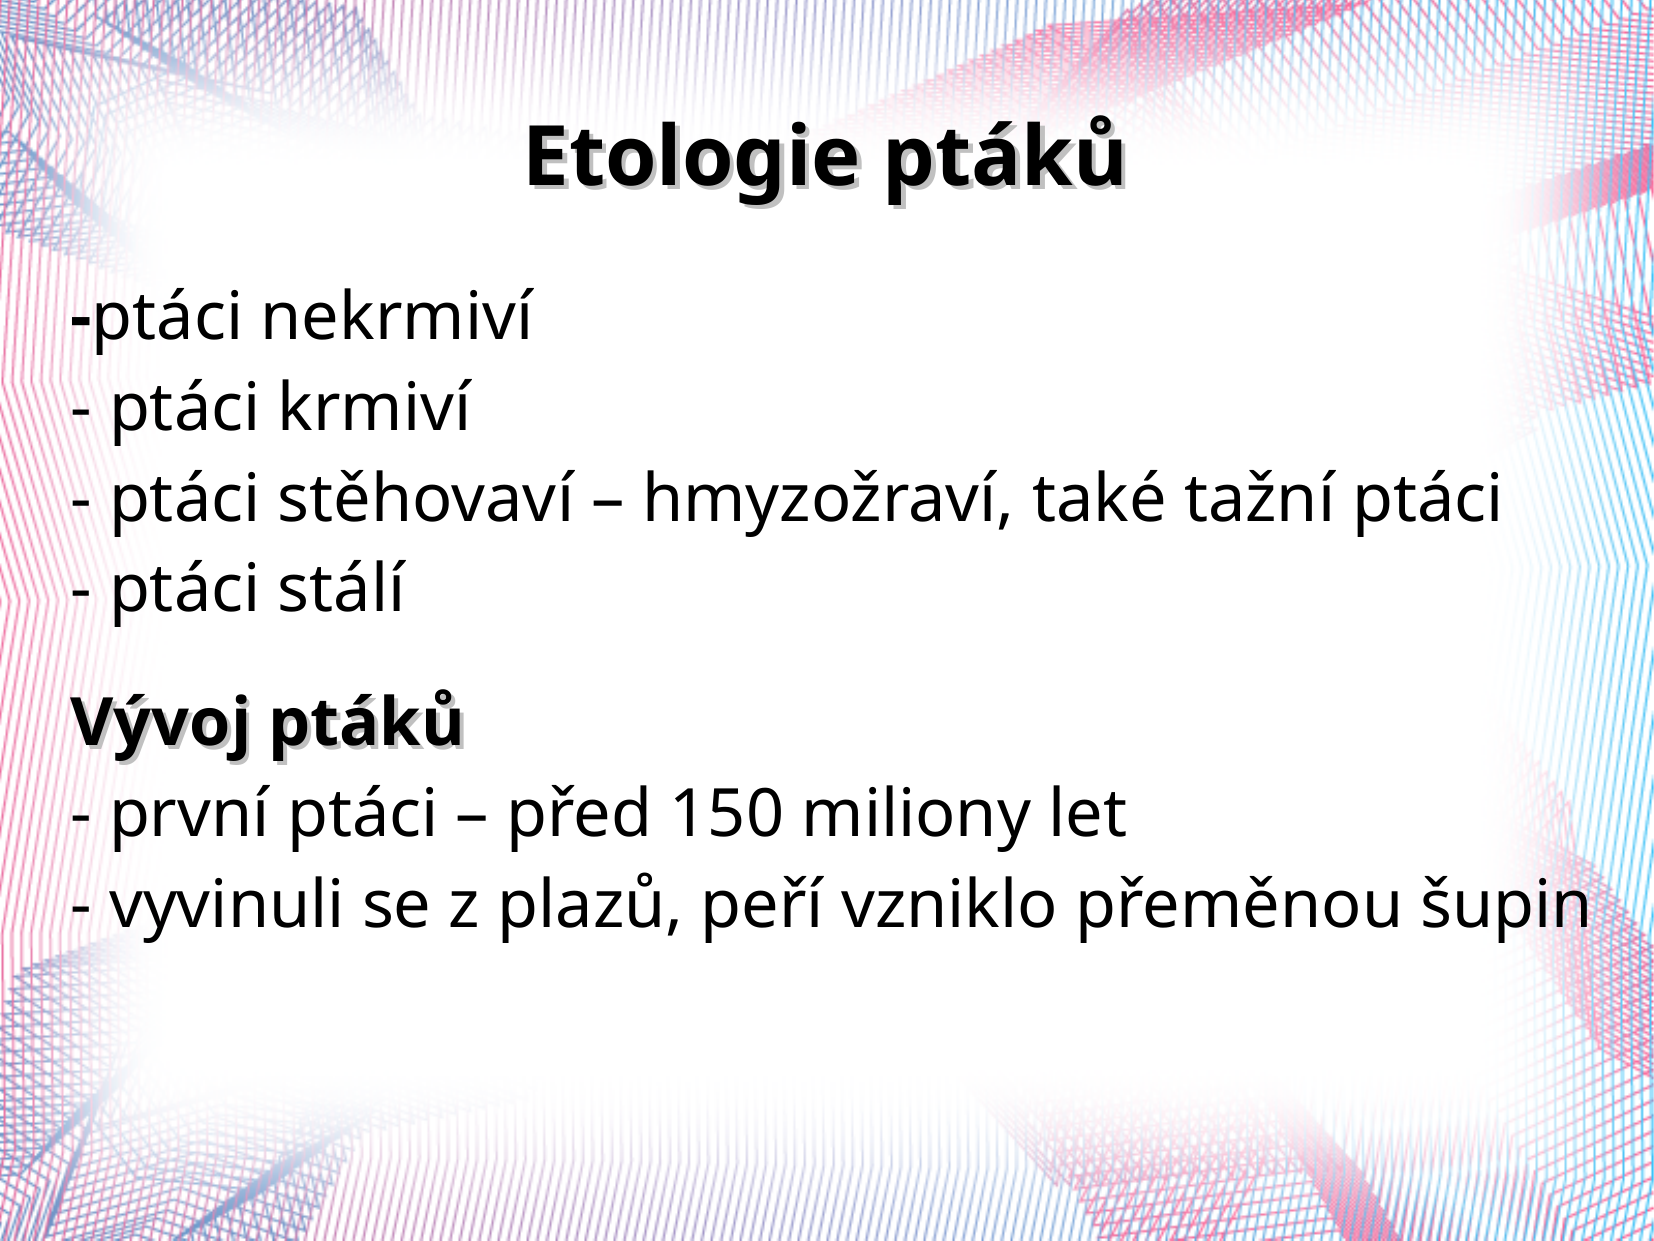

Etologie ptáků
-ptáci nekrmiví
- ptáci krmiví
- ptáci stěhovaví – hmyzožraví, také tažní ptáci
- ptáci stálí
Vývoj ptáků
- první ptáci – před 150 miliony let
- vyvinuli se z plazů, peří vzniklo přeměnou šupin